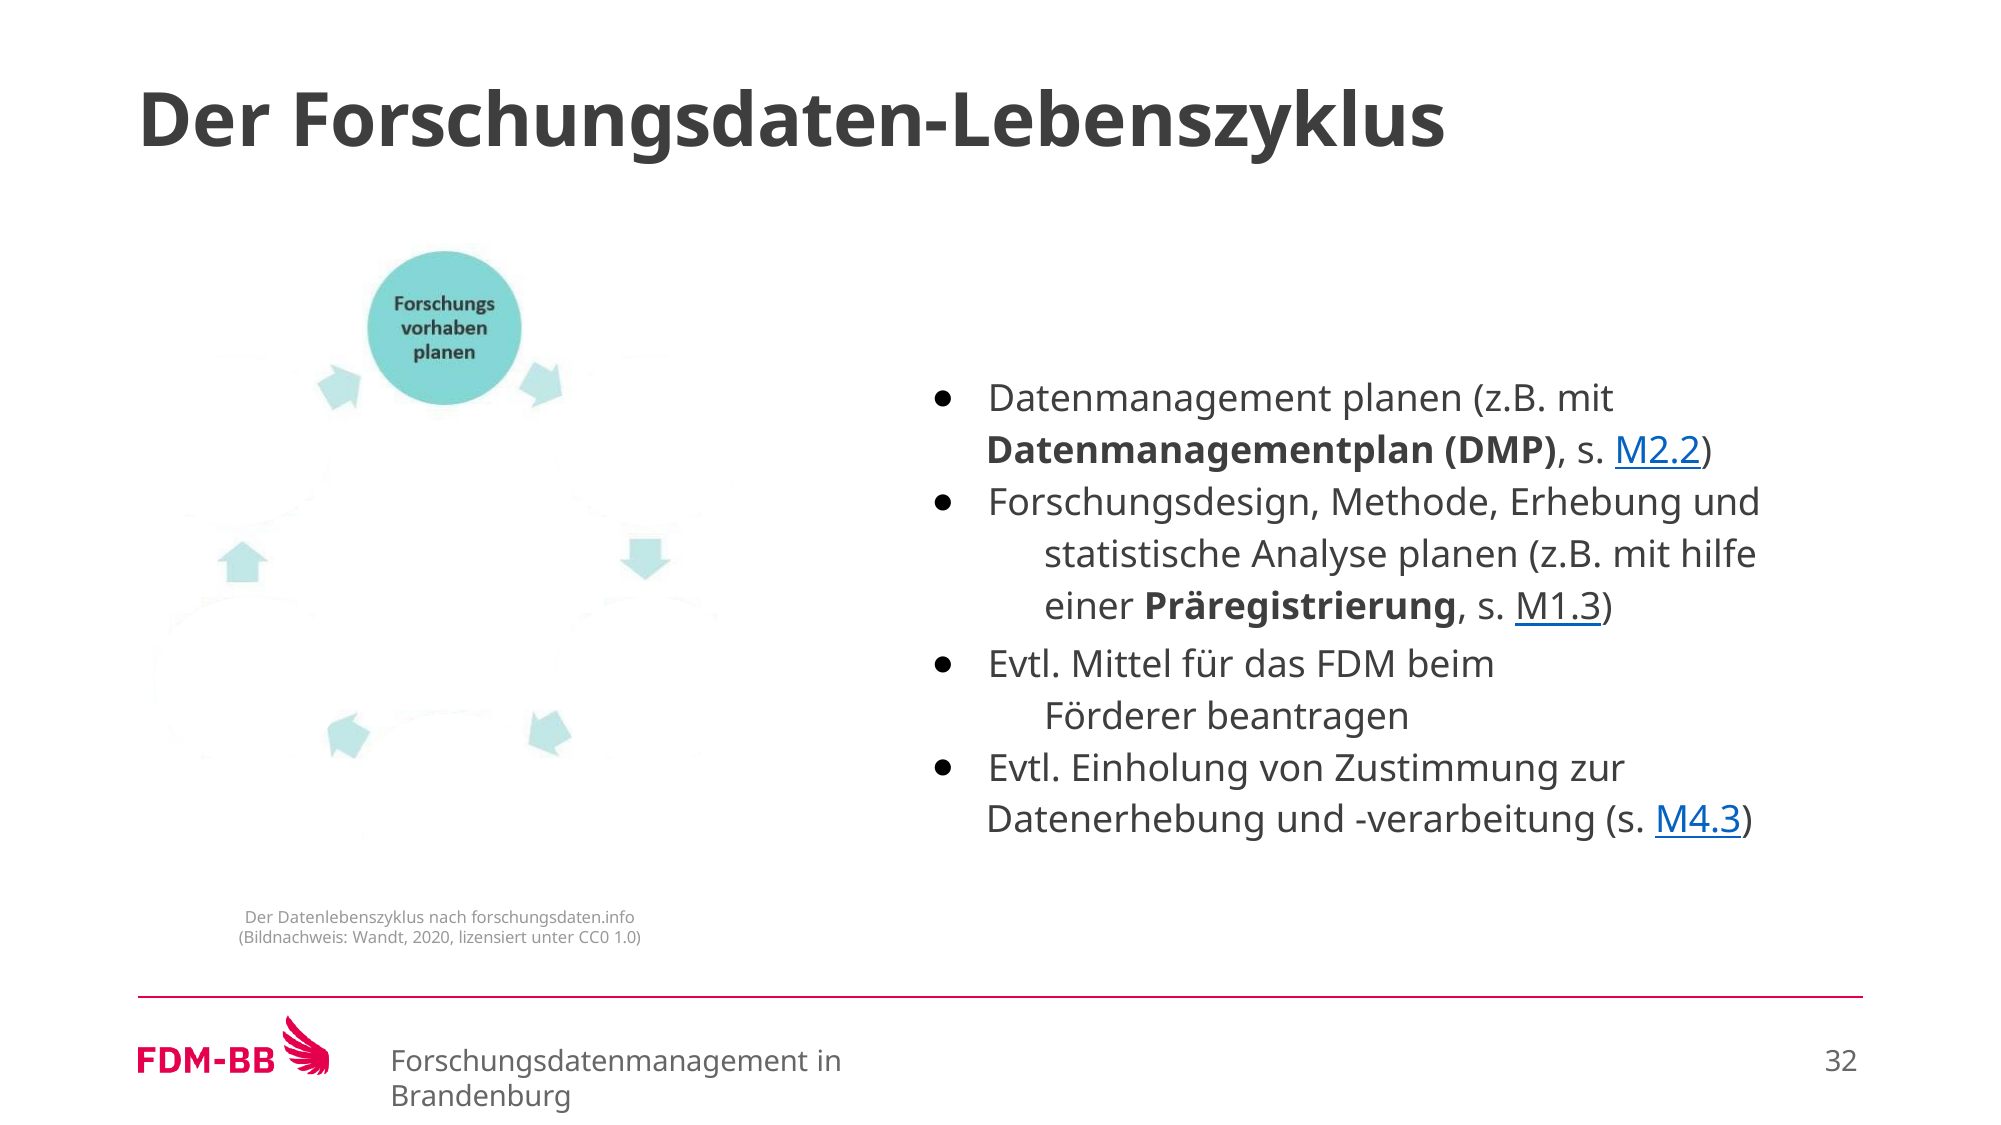

# Der Forschungsdaten-Lebenszyklus
Datenmanagement planen (z.B. mit
Datenmanagementplan (DMP), s. M2.2)
Forschungsdesign, Methode, Erhebung und statistische Analyse planen (z.B. mit hilfe einer Präregistrierung, s. M1.3)
Evtl. Mittel für das FDM beim Förderer beantragen
Evtl. Einholung von Zustimmung zur
Datenerhebung und -verarbeitung (s. M4.3)
Der Datenlebenszyklus nach forschungsdaten.info
(Bildnachweis: Wandt, 2020, lizensiert unter CC0 1.0)
Forschungsdatenmanagement in Brandenburg